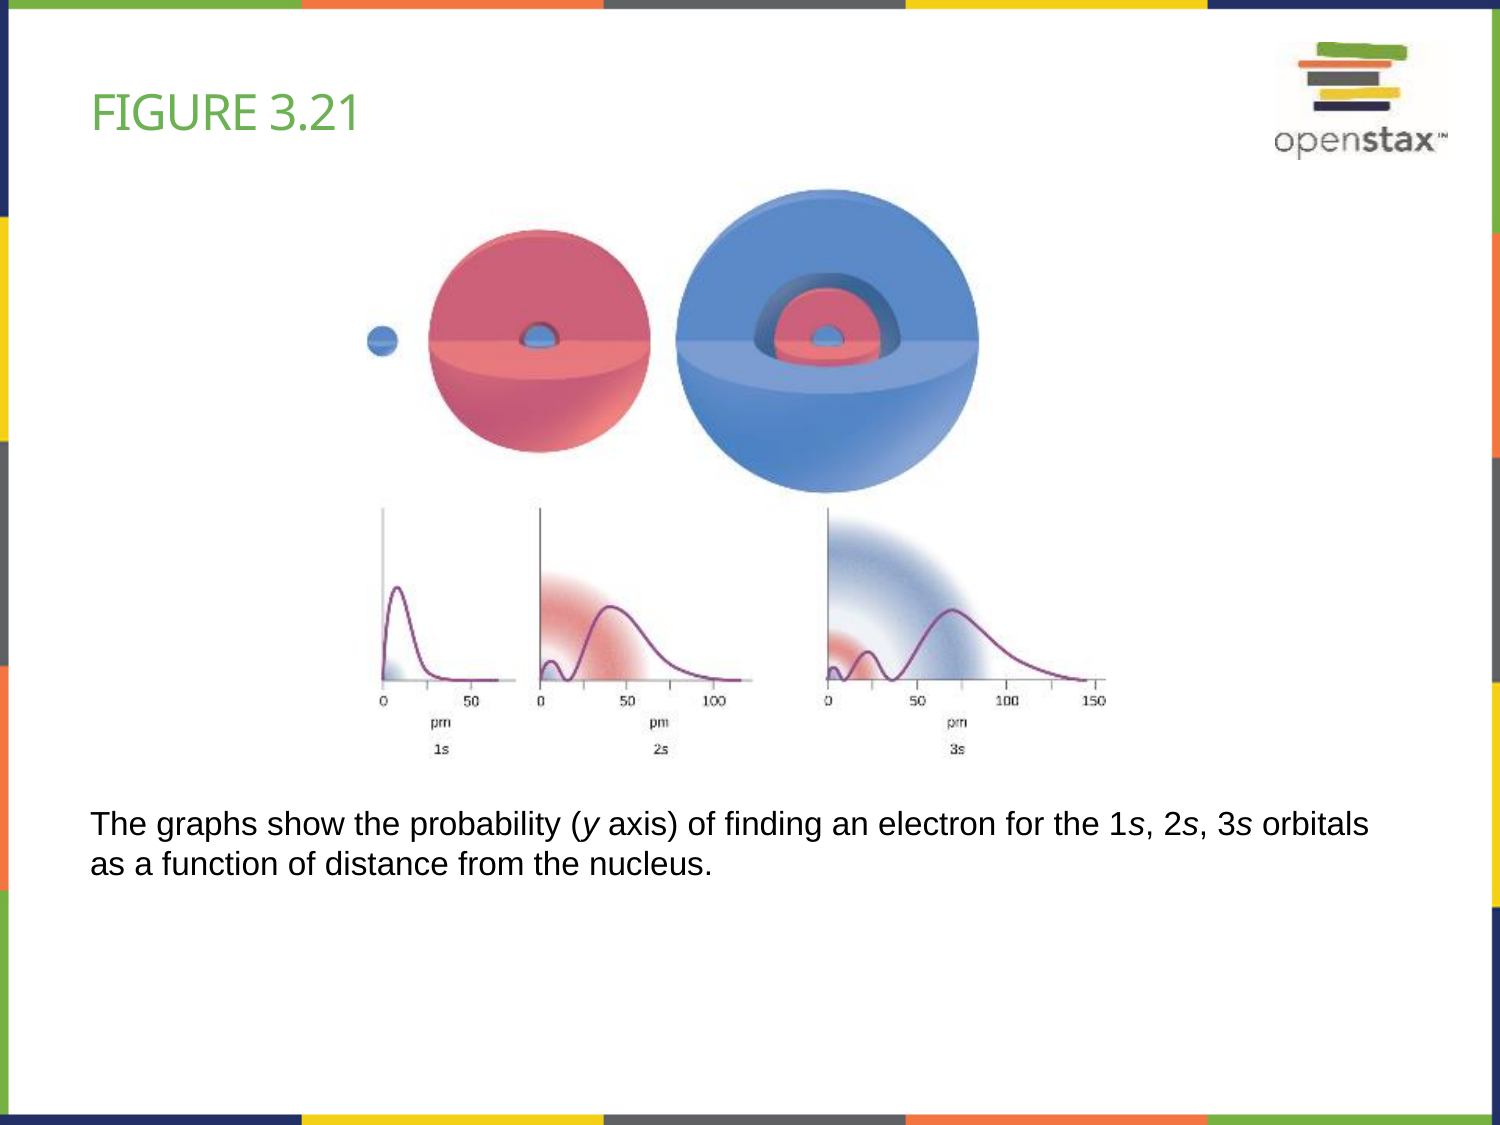

# Figure 3.21
The graphs show the probability (y axis) of finding an electron for the 1s, 2s, 3s orbitals as a function of distance from the nucleus.